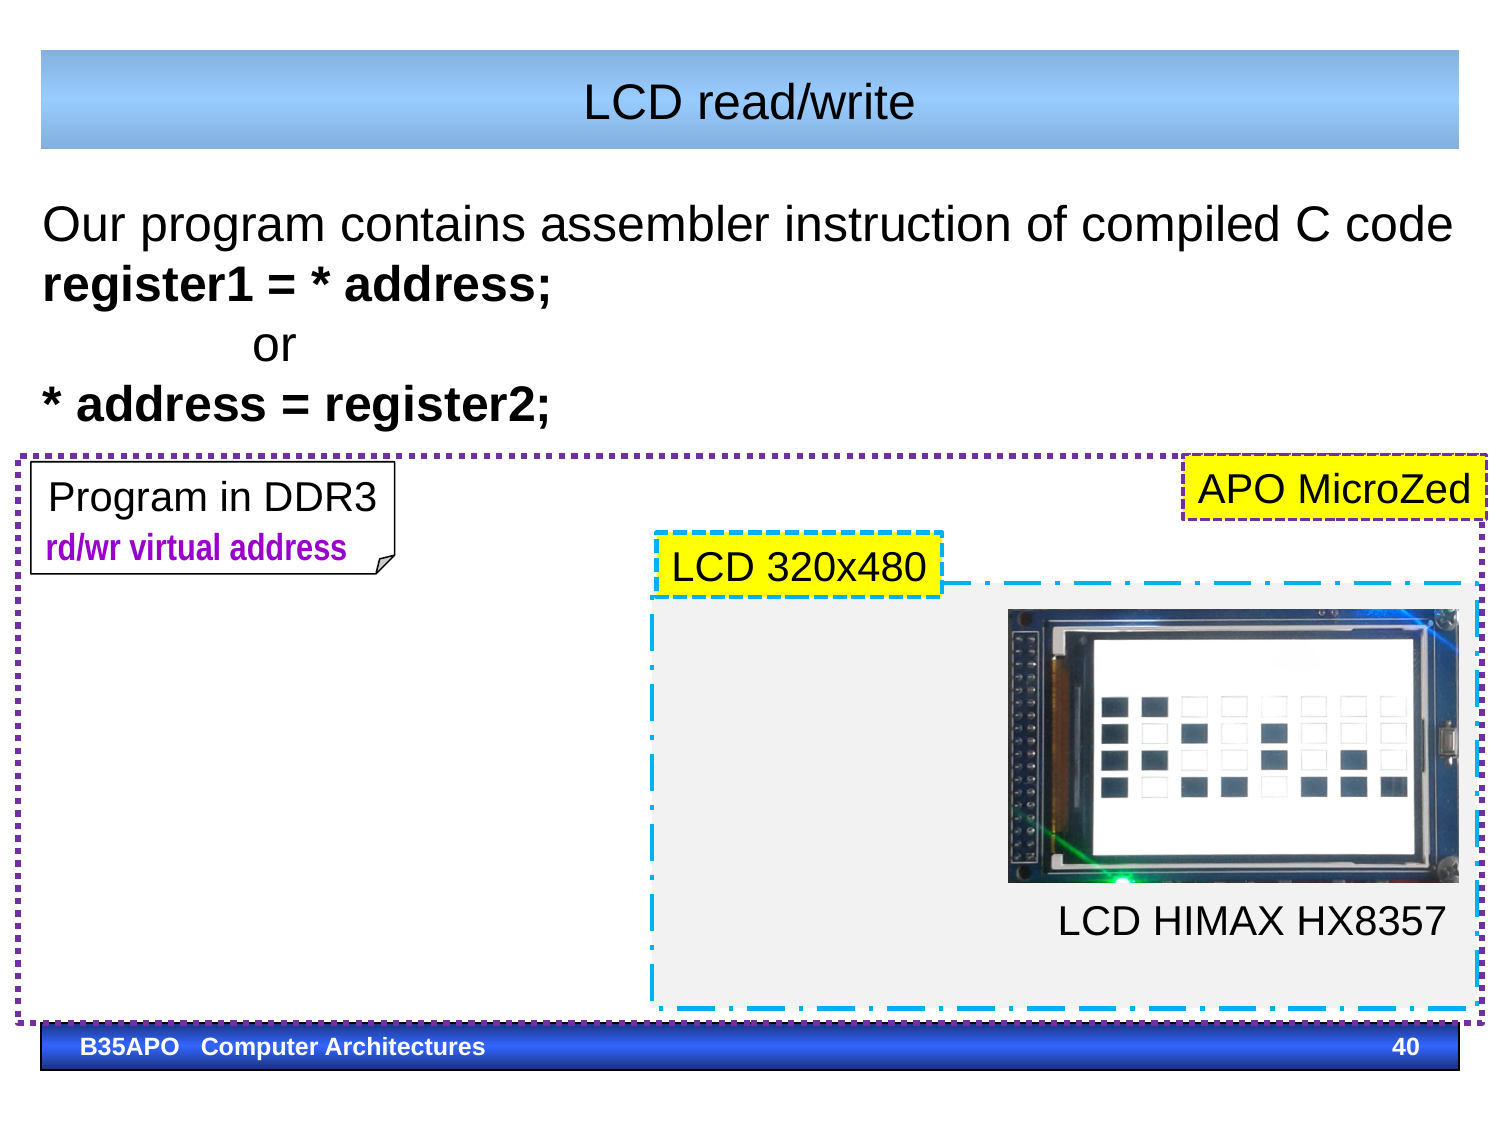

# LCD read/write
Our program contains assembler instruction of compiled C code
register1 = * address;
 or
* address = register2;
APO MicroZed
Program in DDR3
rd/wr virtual address
LCD 320x480
LCD HIMAX HX8357
B35APO Computer Architectures